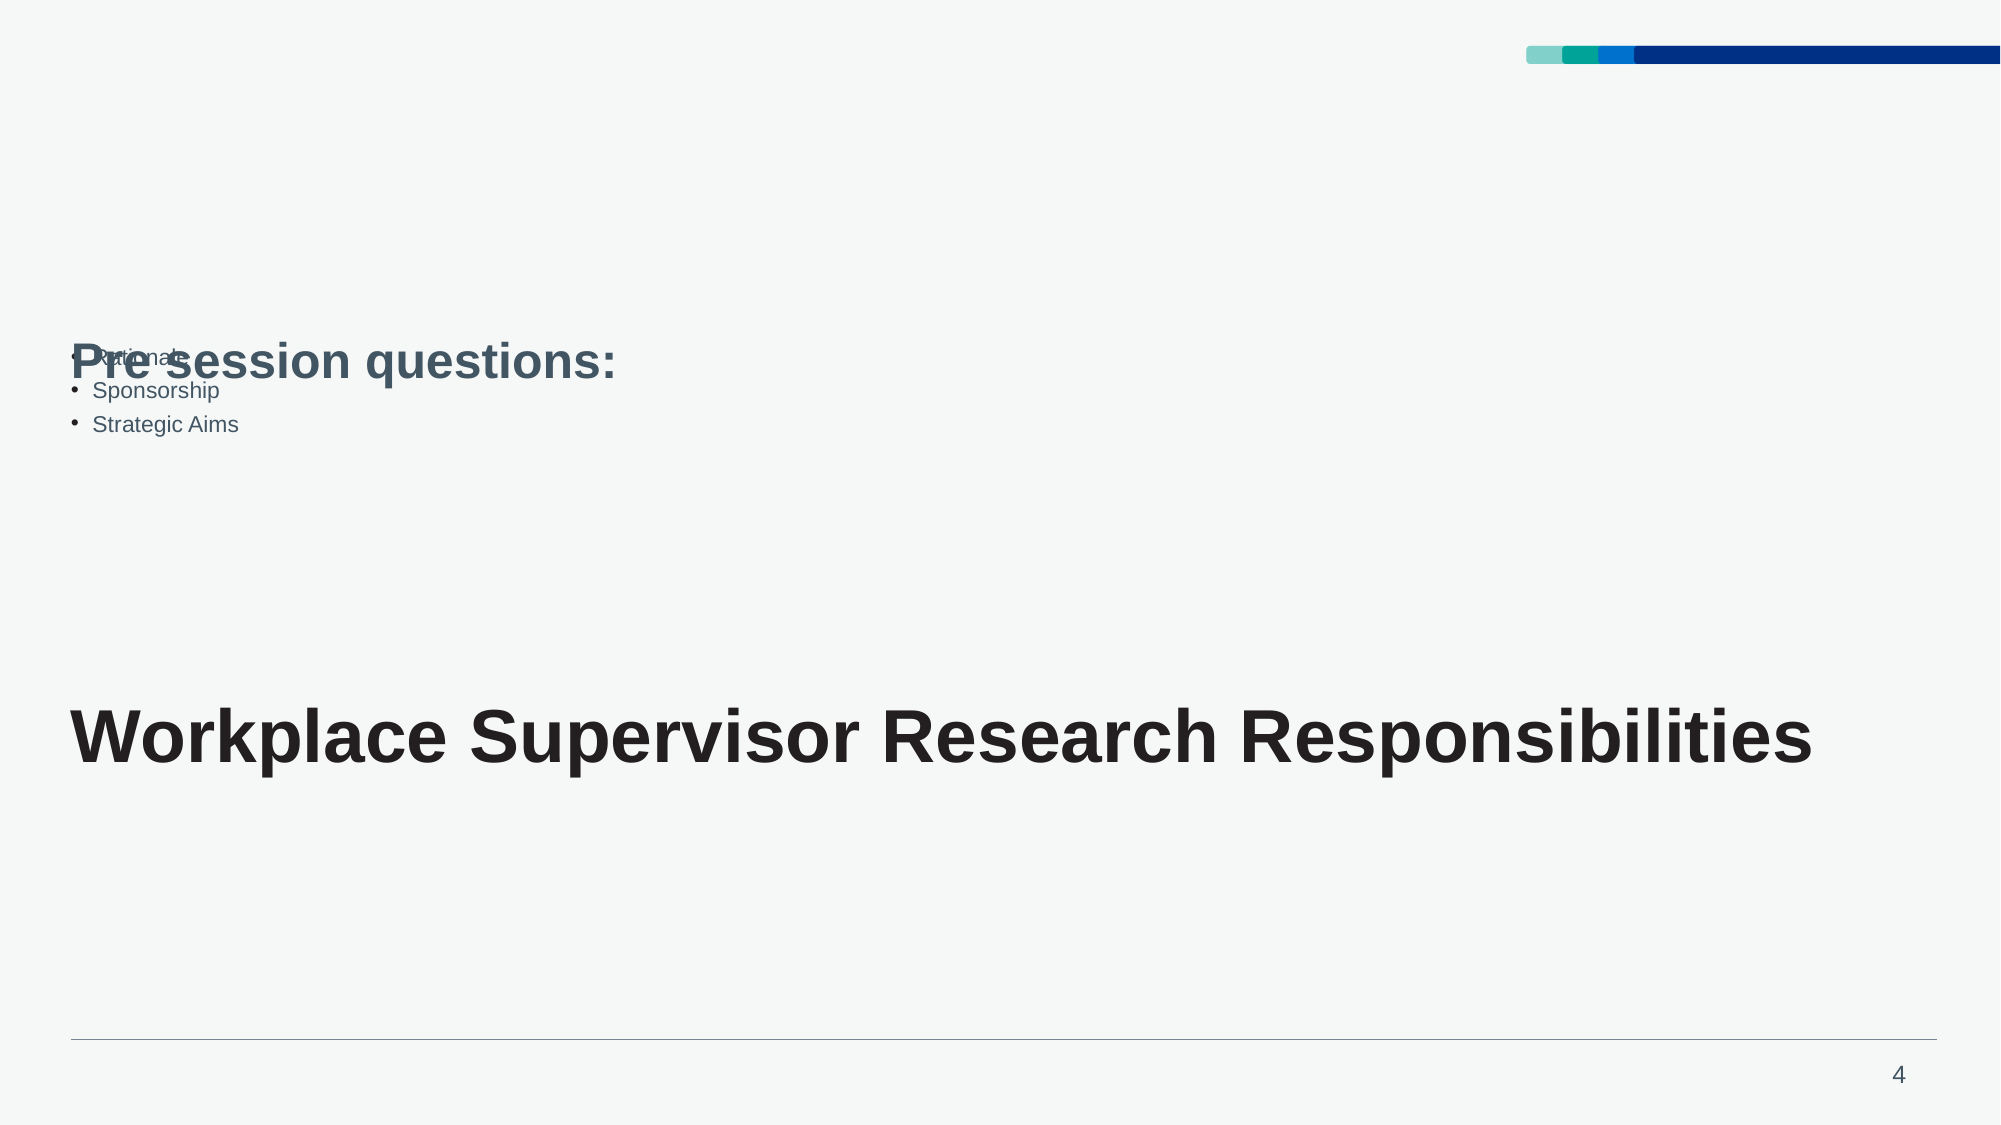

# Rationale
Sponsorship
Strategic Aims
Pre session questions:
Workplace Supervisor Research Responsibilities